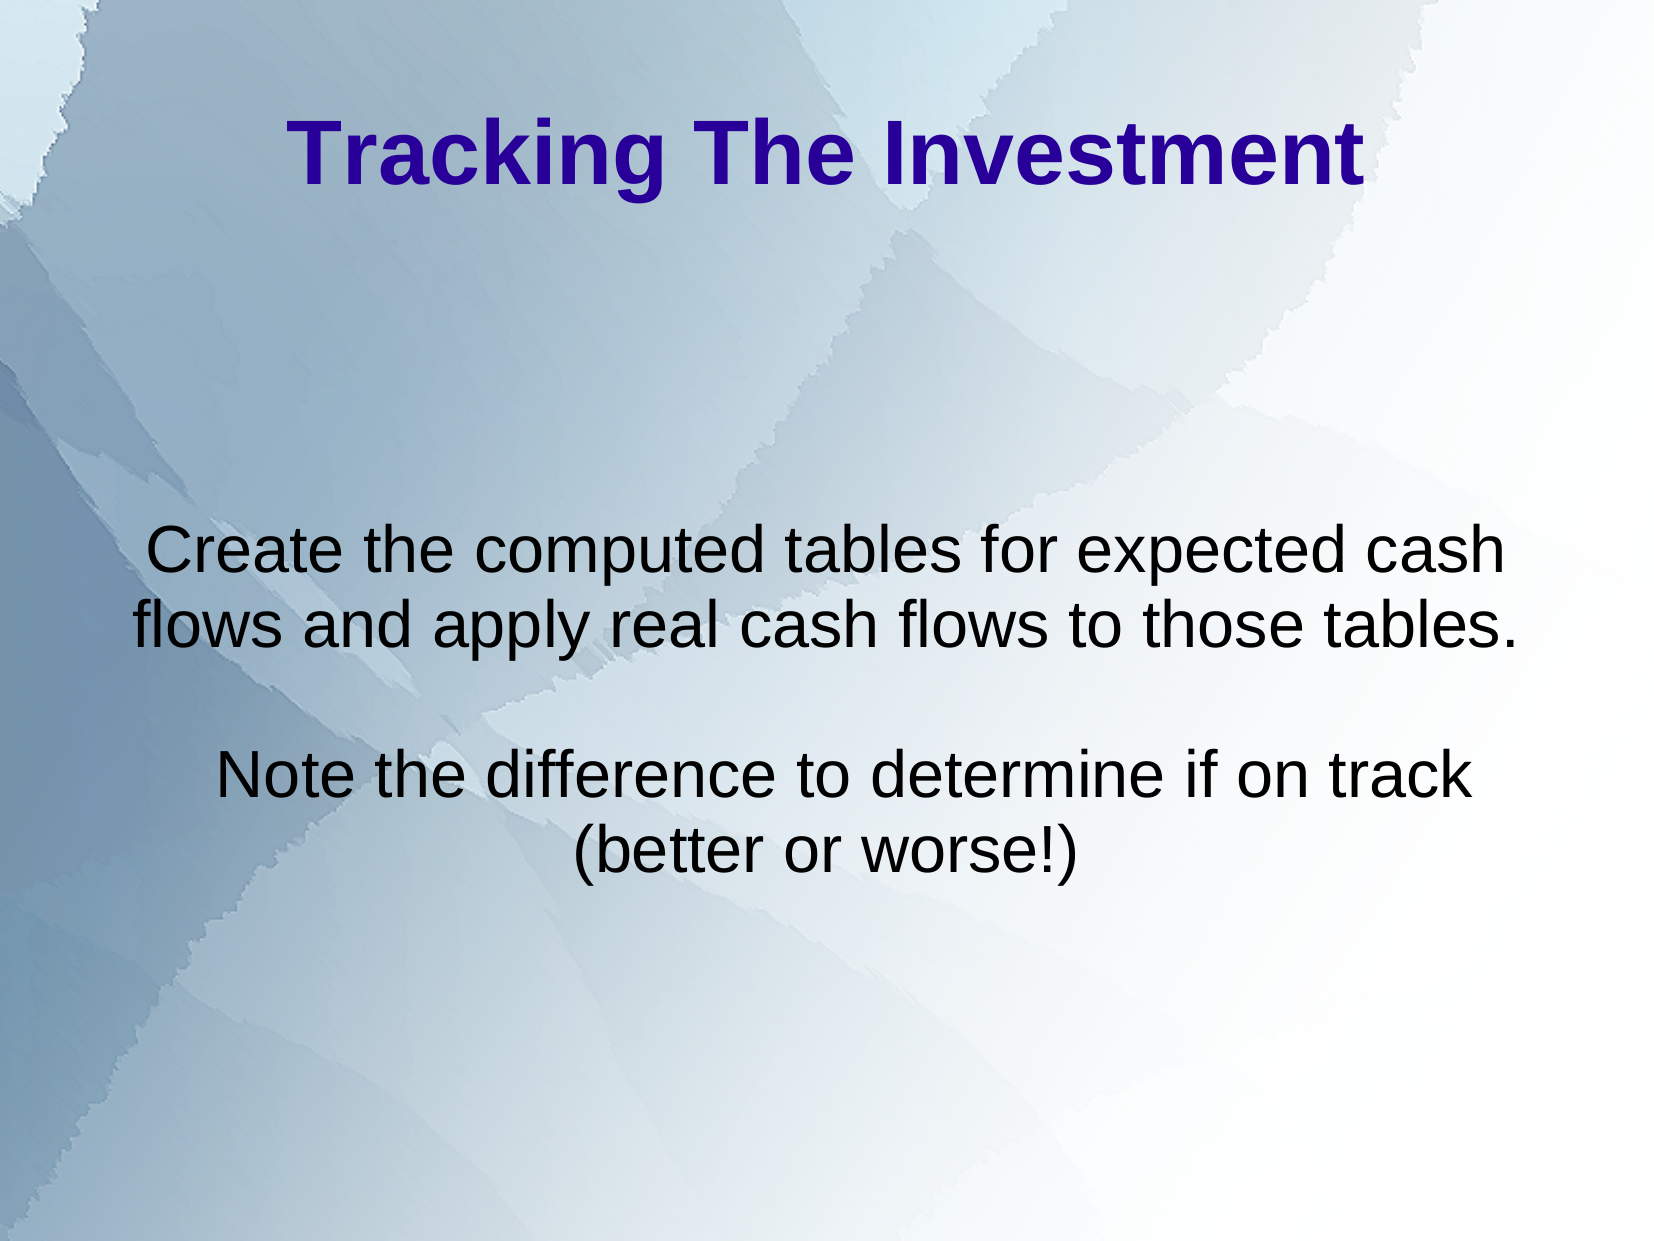

# Tracking The Investment
Create the computed tables for expected cash flows and apply real cash flows to those tables.
 Note the difference to determine if on track (better or worse!)